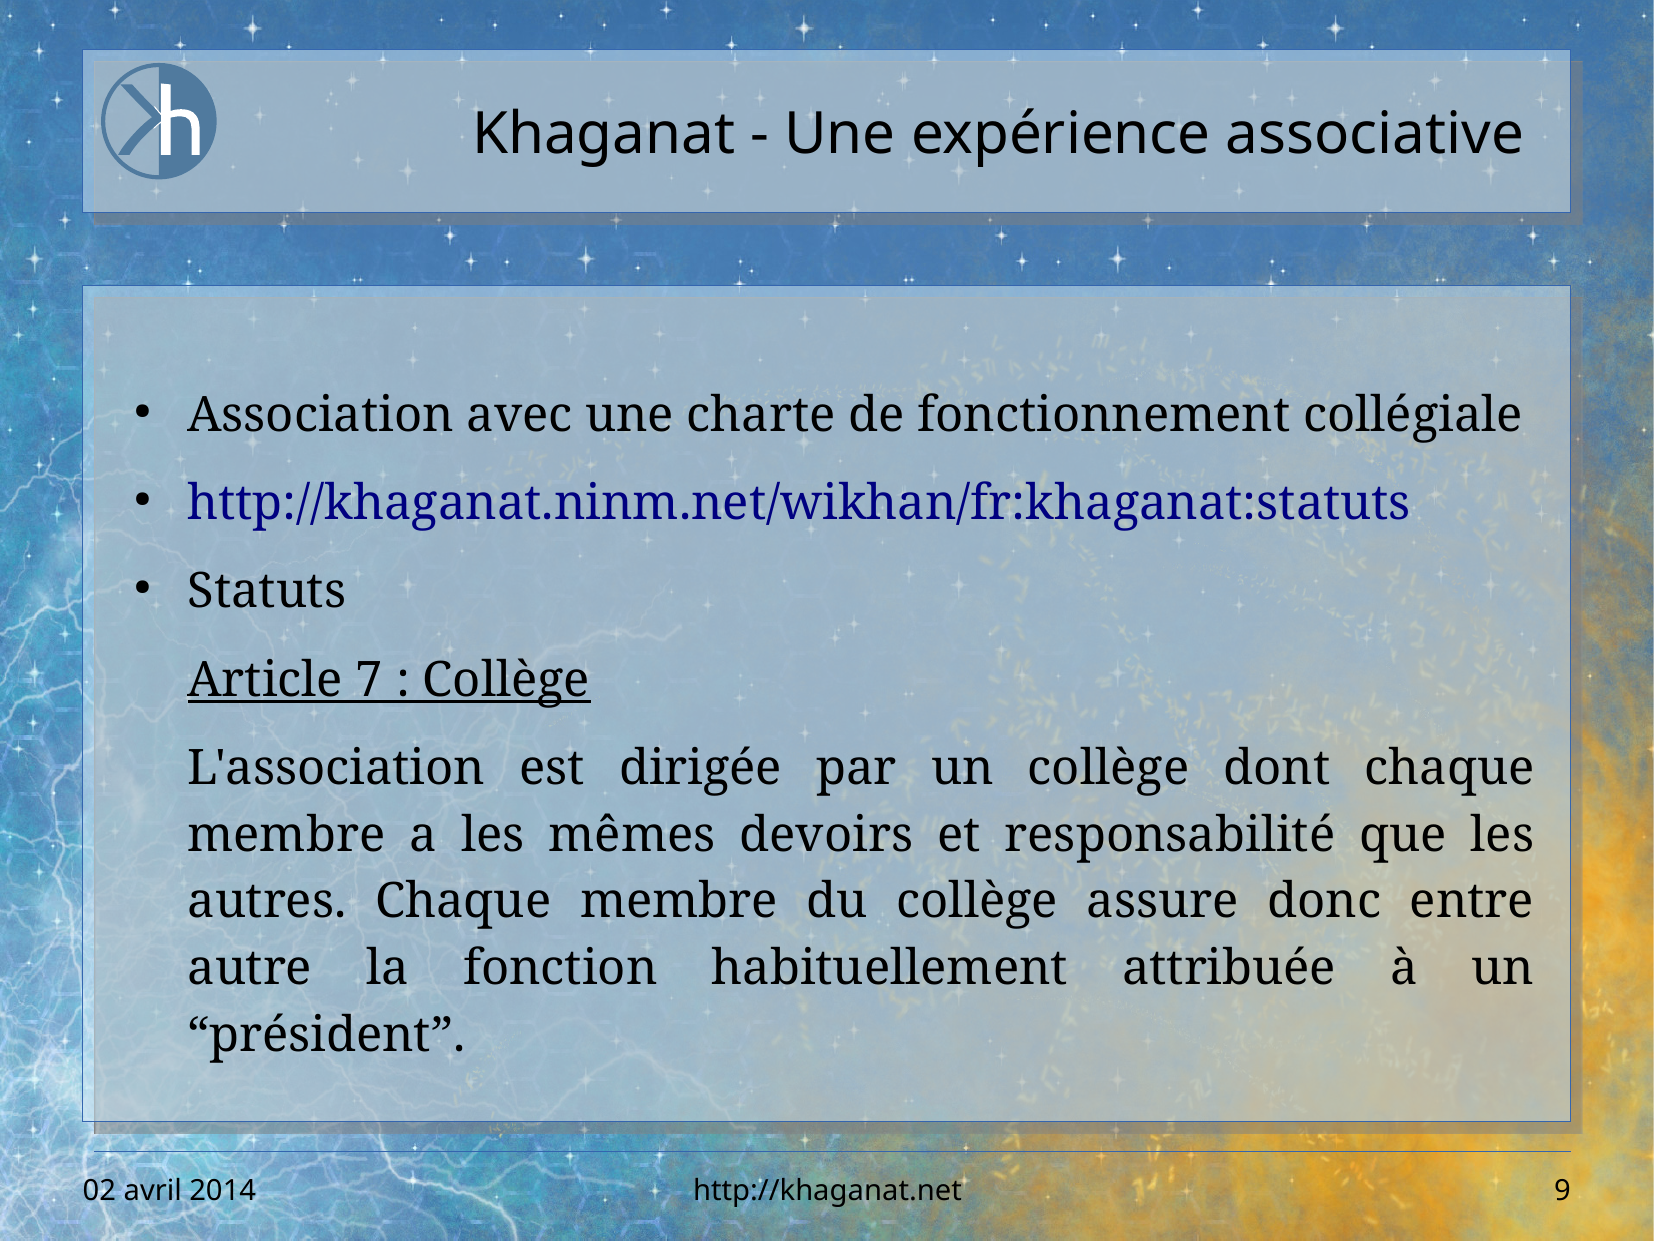

# Khaganat - Une expérience associative
Association avec une charte de fonctionnement collégiale
http://khaganat.ninm.net/wikhan/fr:khaganat:statuts
Statuts
Article 7 : Collège
L'association est dirigée par un collège dont chaque membre a les mêmes devoirs et responsabilité que les autres. Chaque membre du collège assure donc entre autre la fonction habituellement attribuée à un “président”.
02 avril 2014
http://khaganat.net
9